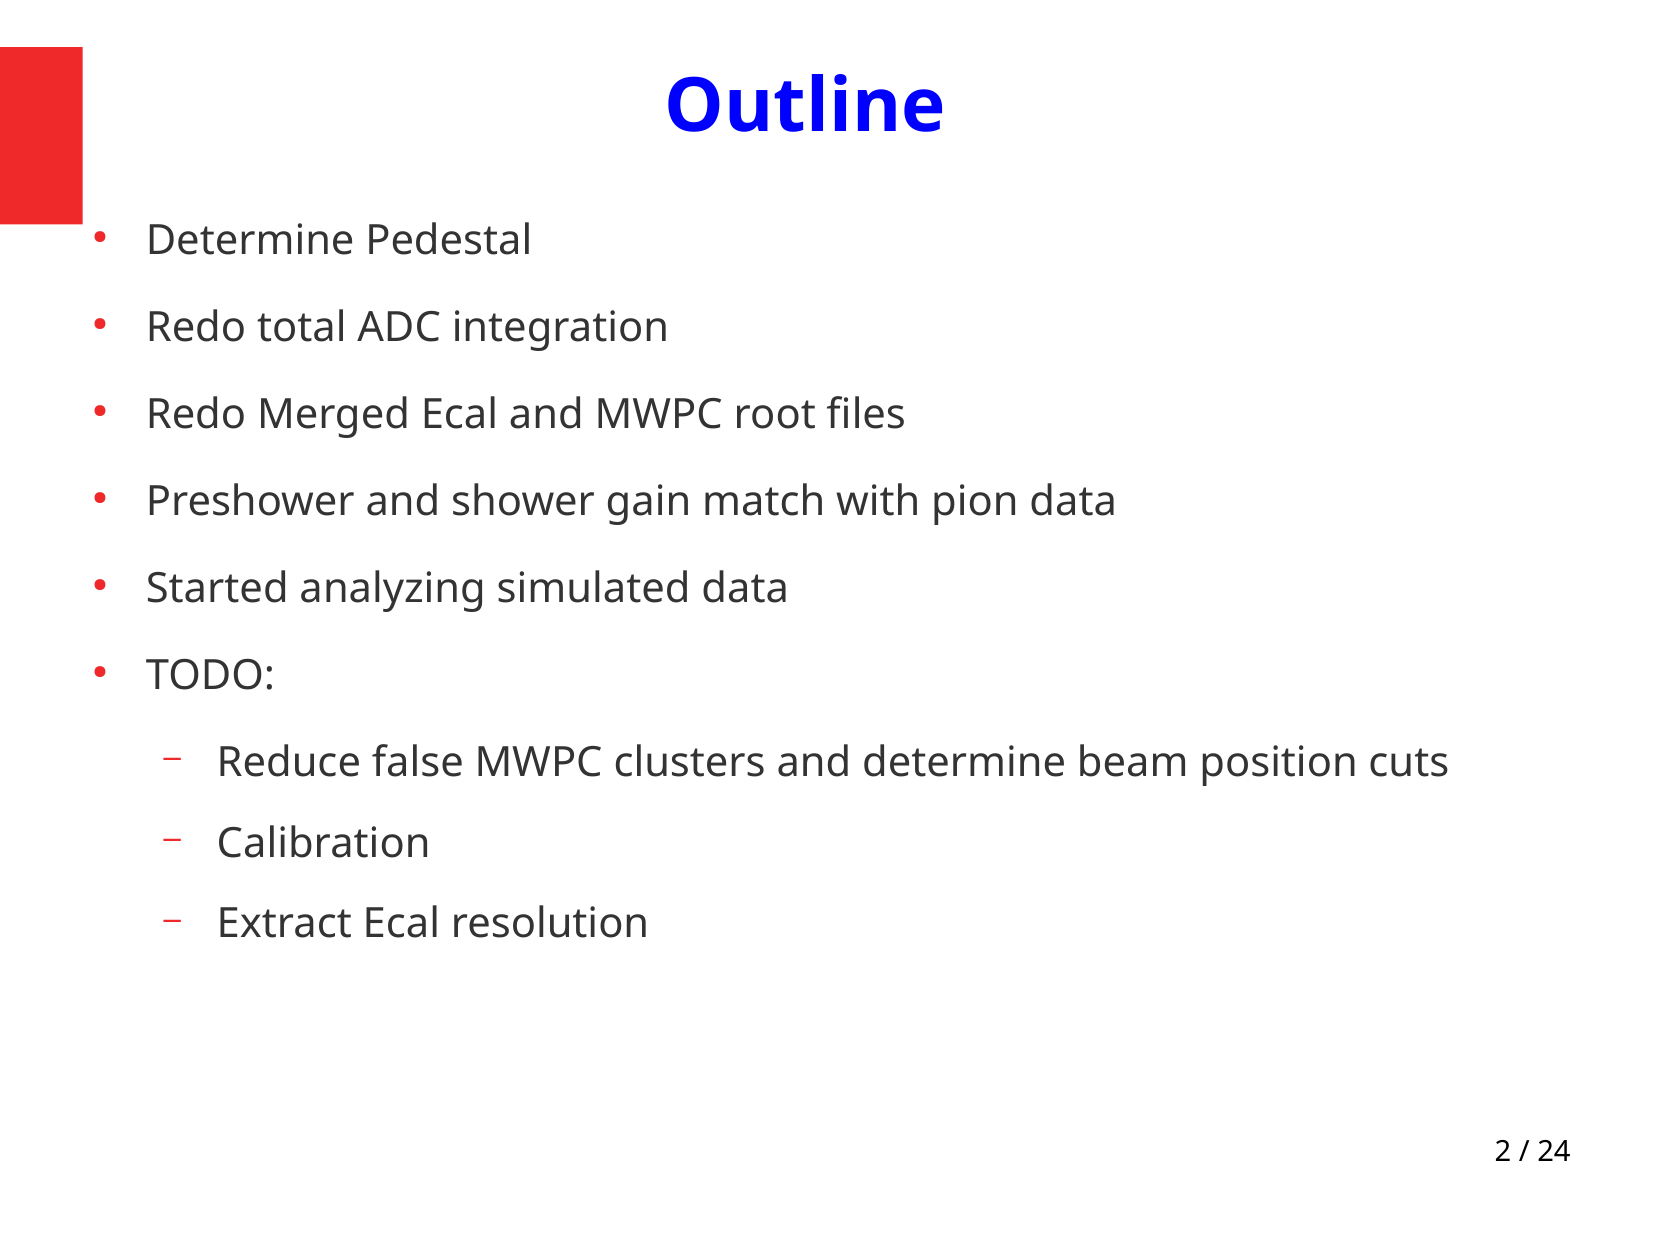

# Outline
Determine Pedestal
Redo total ADC integration
Redo Merged Ecal and MWPC root files
Preshower and shower gain match with pion data
Started analyzing simulated data
TODO:
Reduce false MWPC clusters and determine beam position cuts
Calibration
Extract Ecal resolution
2